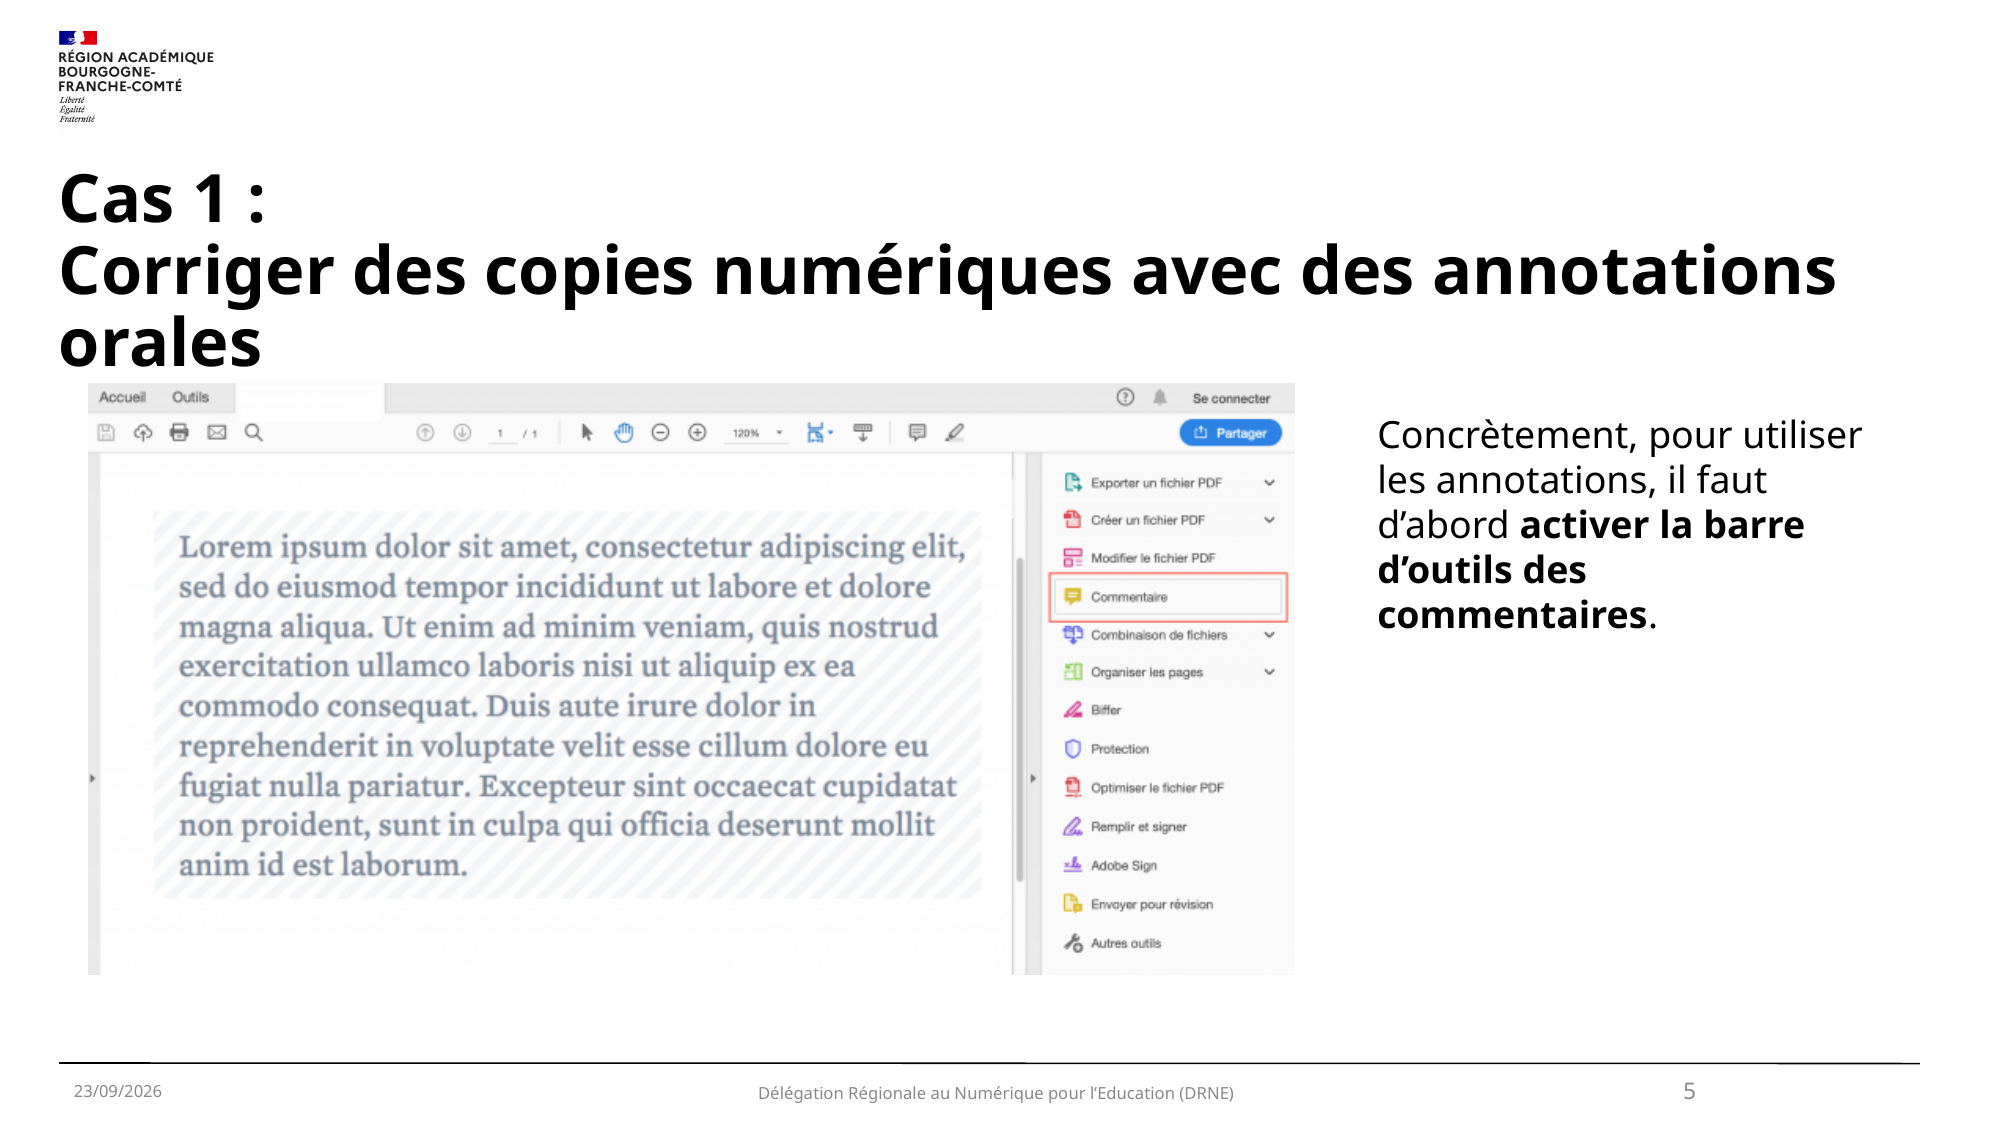

# Cas 1 : Corriger des copies numériques avec des annotations orales
Concrètement, pour utiliser les annotations, il faut d’abord activer la barre d’outils des commentaires.
Délégation Régionale au Numérique pour l’Education (DRNE)